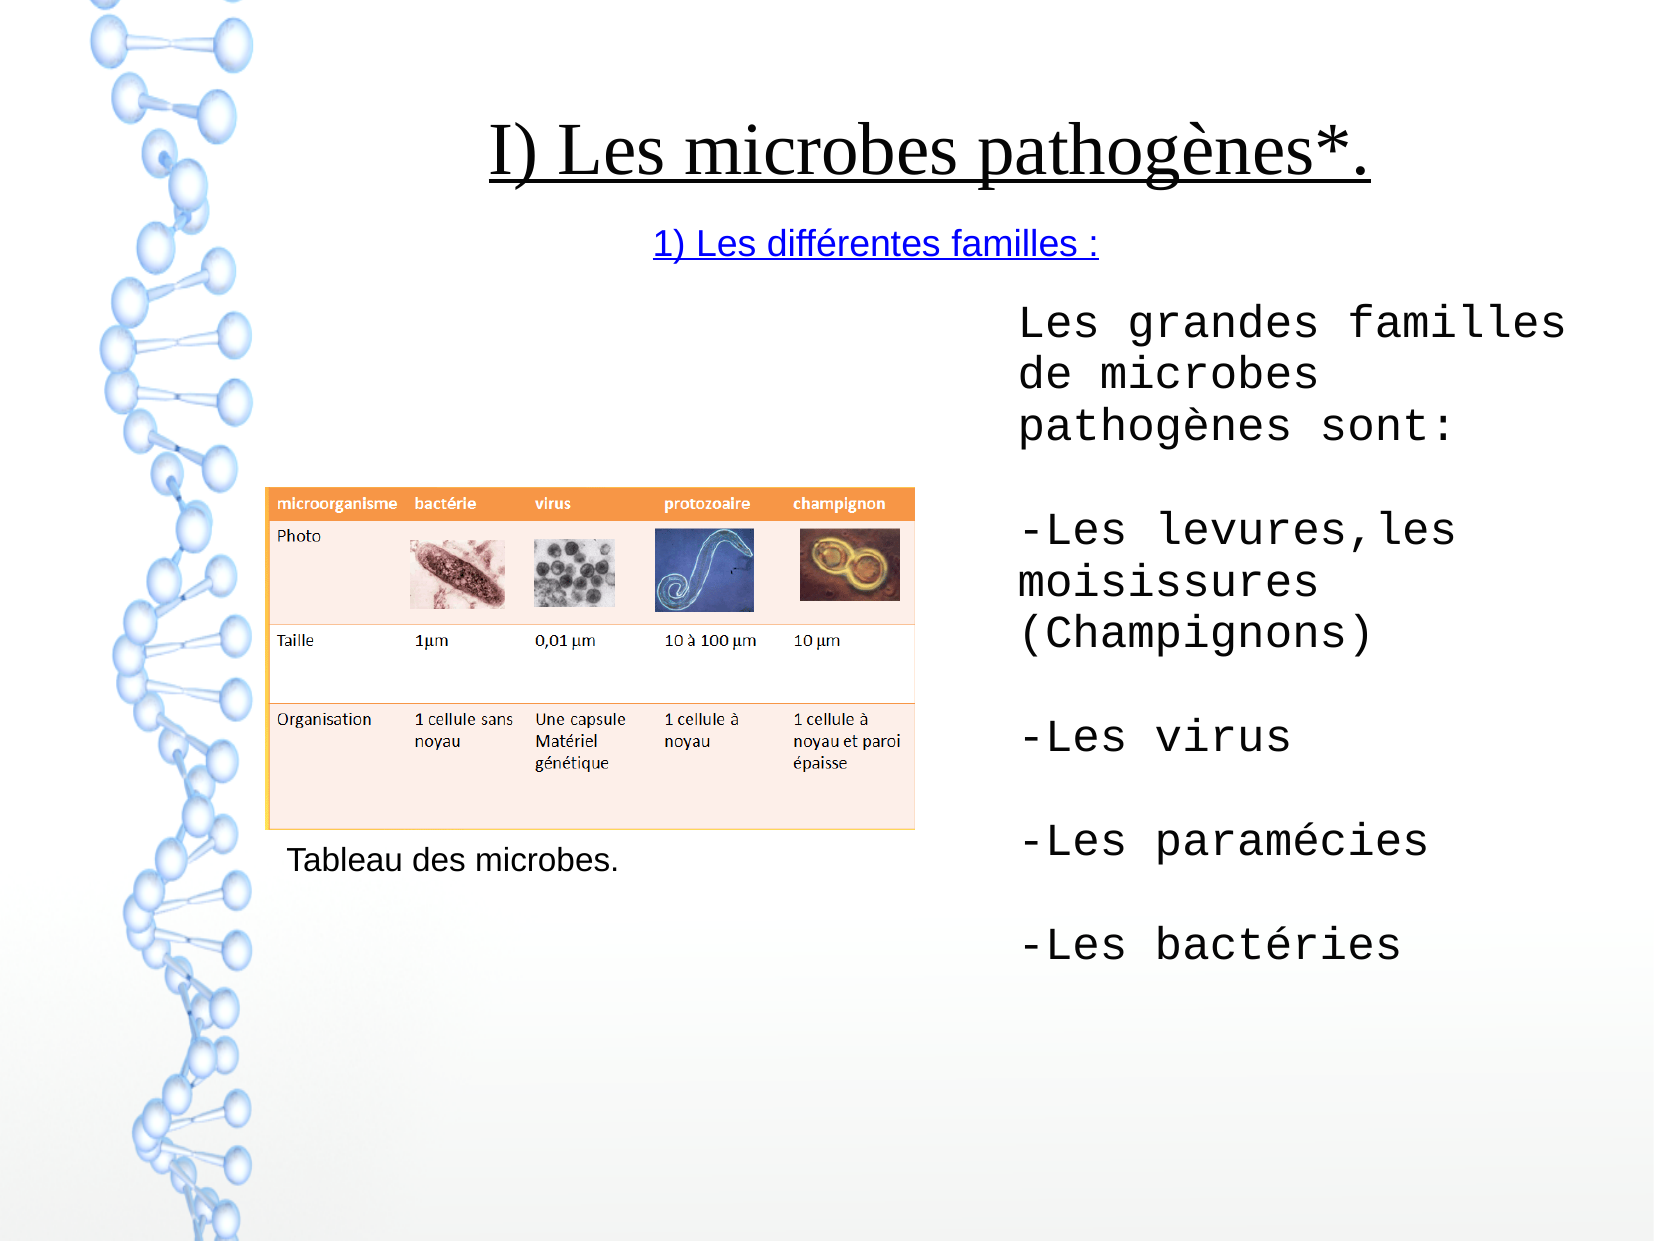

# I) Les microbes pathogènes*.
1) Les différentes familles :
Les grandes familles de microbes pathogènes sont:
-Les levures,les moisissures (Champignons)
-Les virus
-Les paramécies
-Les bactéries
Tableau des microbes.